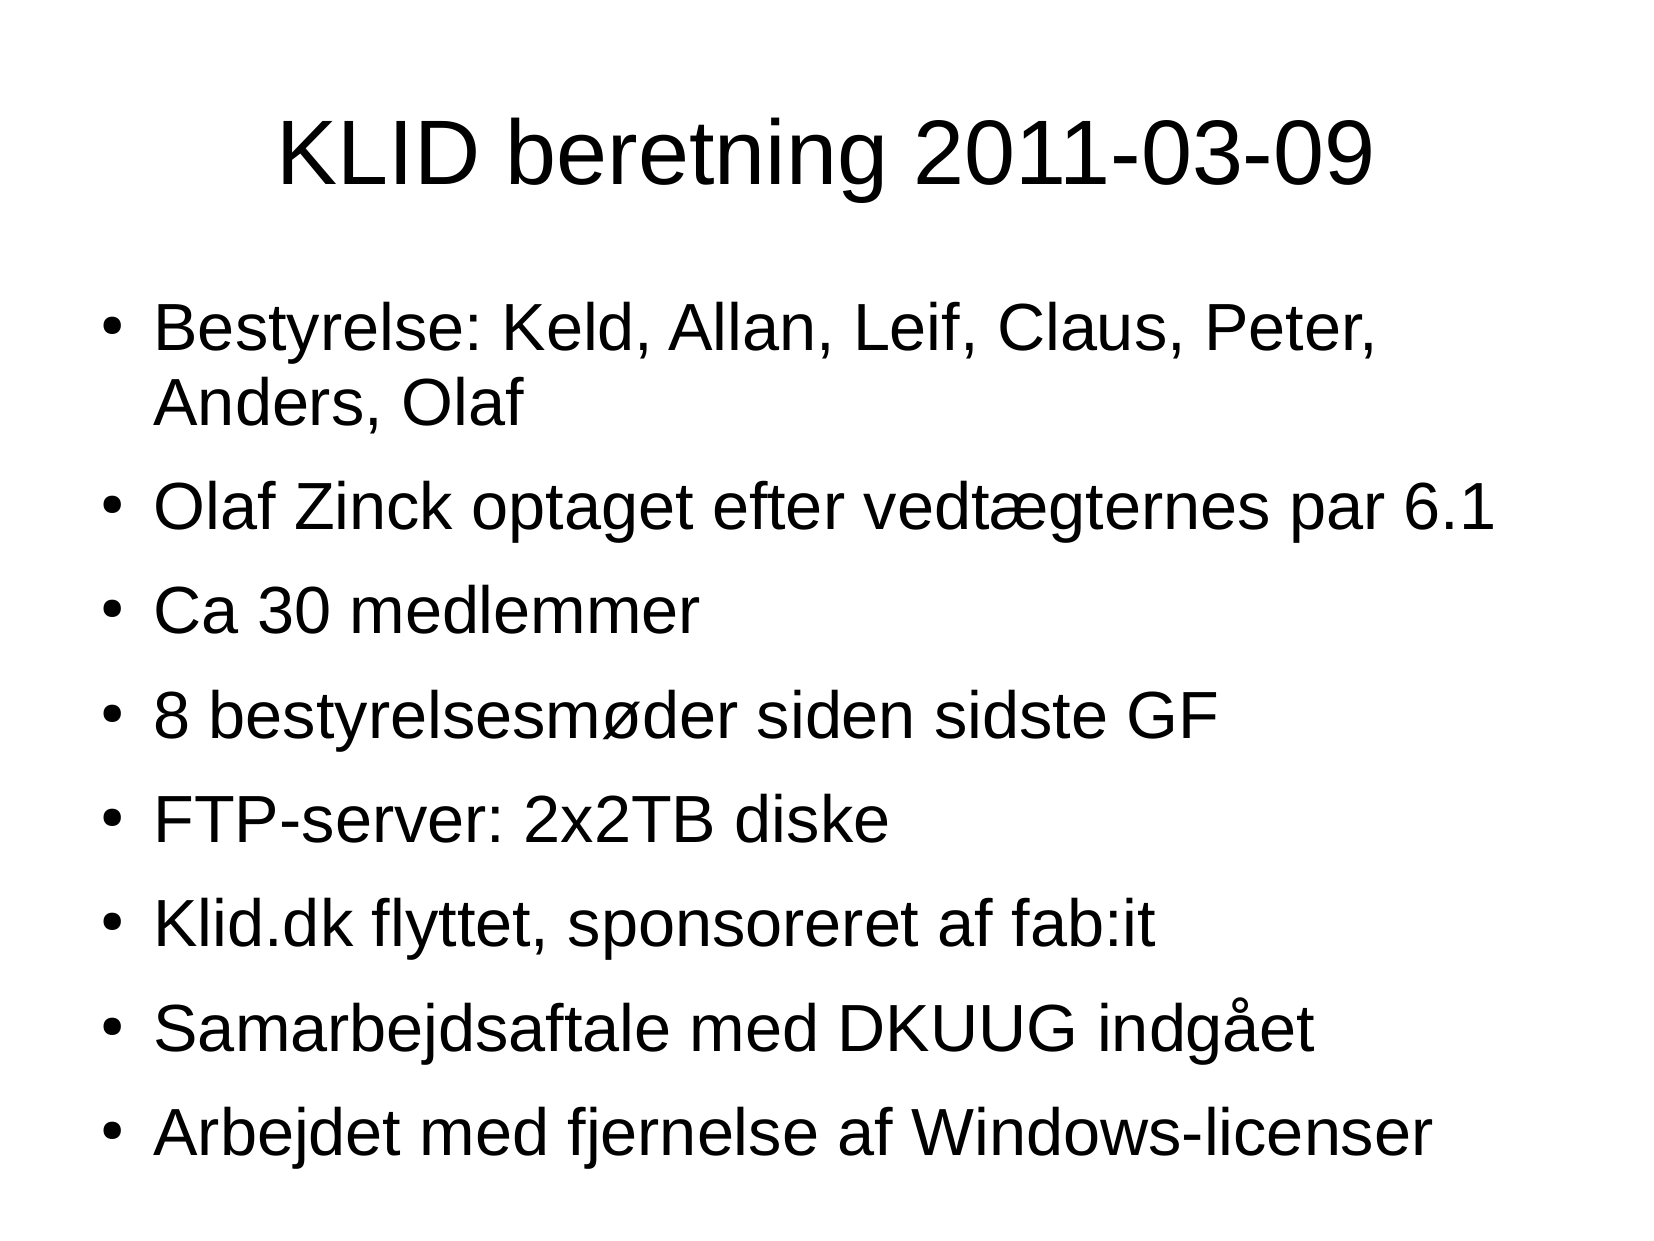

# KLID beretning 2011-03-09
Bestyrelse: Keld, Allan, Leif, Claus, Peter, Anders, Olaf
Olaf Zinck optaget efter vedtægternes par 6.1
Ca 30 medlemmer
8 bestyrelsesmøder siden sidste GF
FTP-server: 2x2TB diske
Klid.dk flyttet, sponsoreret af fab:it
Samarbejdsaftale med DKUUG indgået
Arbejdet med fjernelse af Windows-licenser